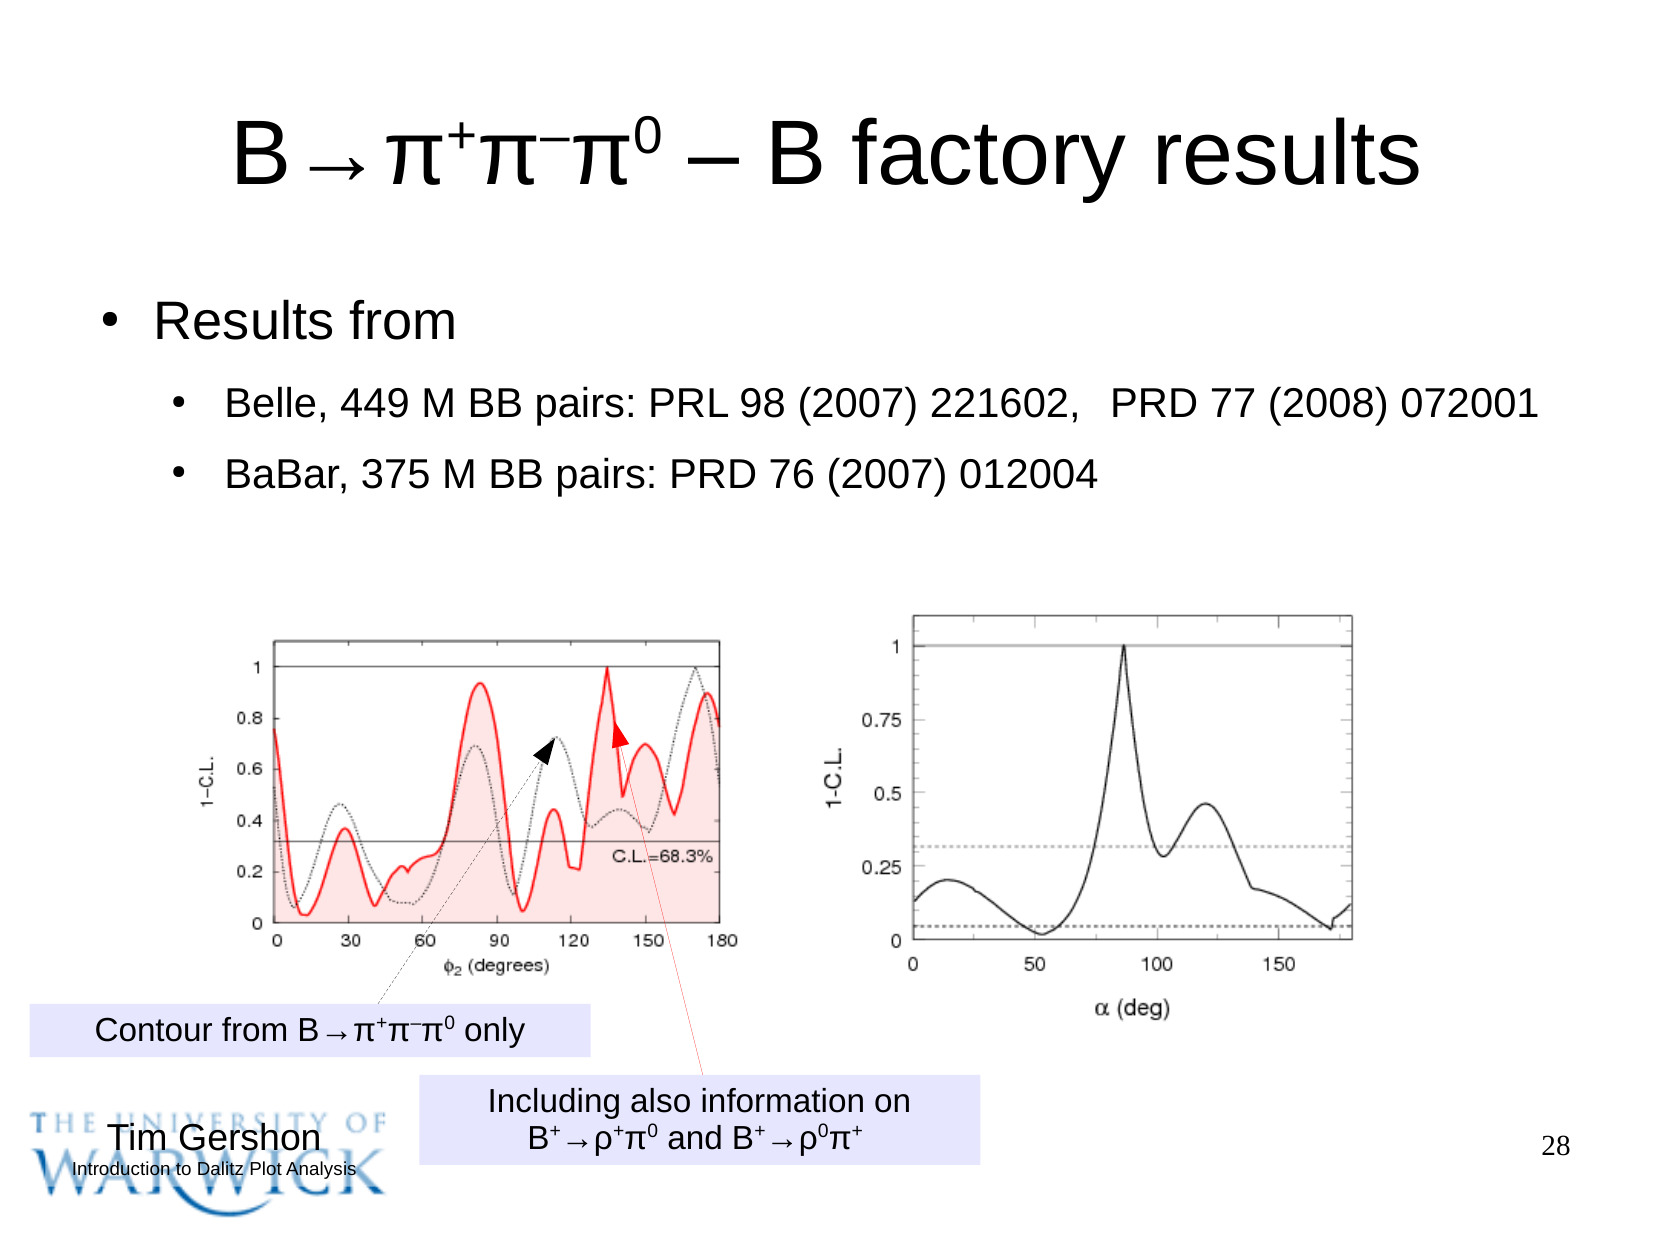

# B→π+π–π0 – B factory results
Results from
Belle, 449 M BB pairs: PRL 98 (2007) 221602, 	PRD 77 (2008) 072001
BaBar, 375 M BB pairs: PRD 76 (2007) 012004
Contour from B→π+π–π0 only
Including also information on B+→ρ+π0 and B+→ρ0π+
Tim Gershon
Weak Phases from Dalitz Plots
Tim Gershon
Weak Phases from Dalitz Plots
Tim Gershon
Introduction to Dalitz Plot Analysis
28